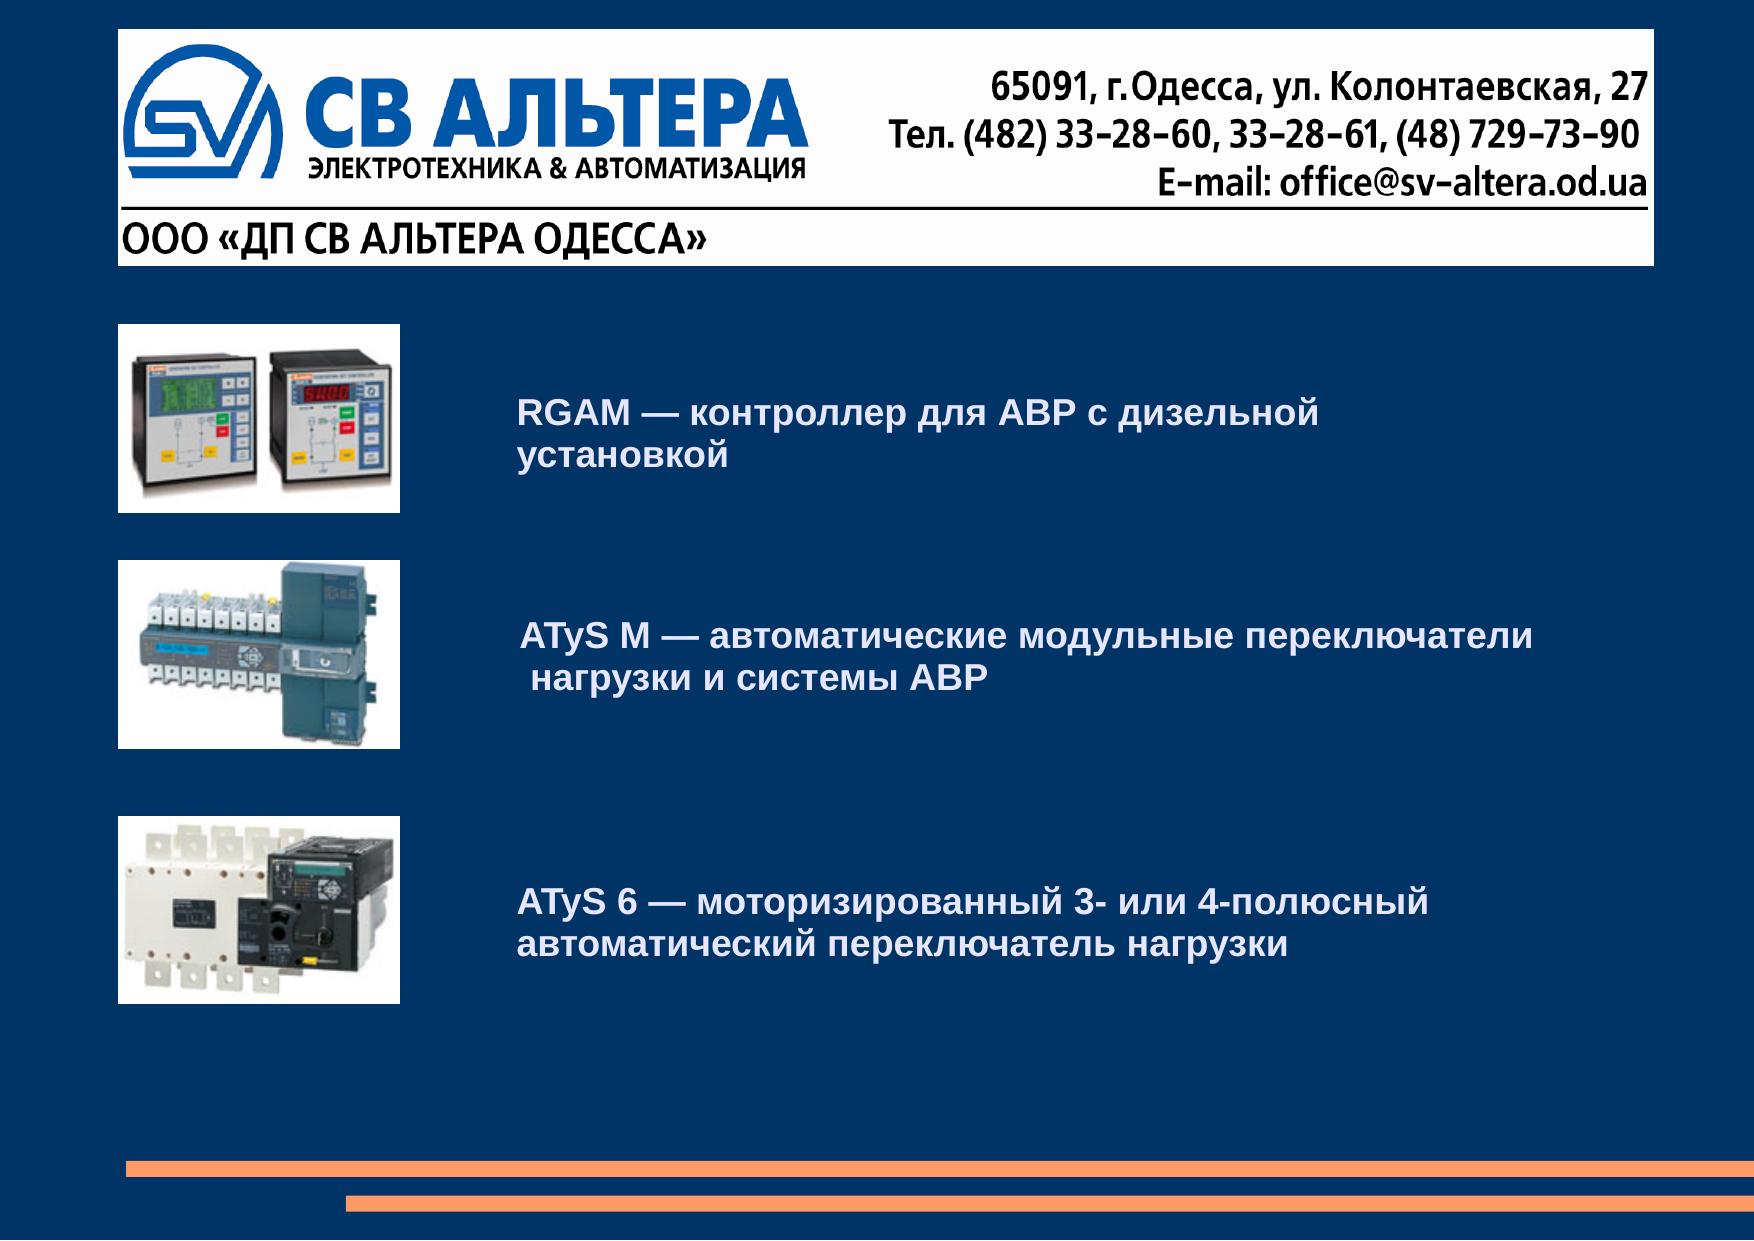

#
RGAM — контроллер для АВР с дизельной установкой
ATyS M — автоматические модульные переключатели
 нагрузки и системы АВР
ATyS 6 — моторизированный 3- или 4-полюсный
автоматический переключатель нагрузки